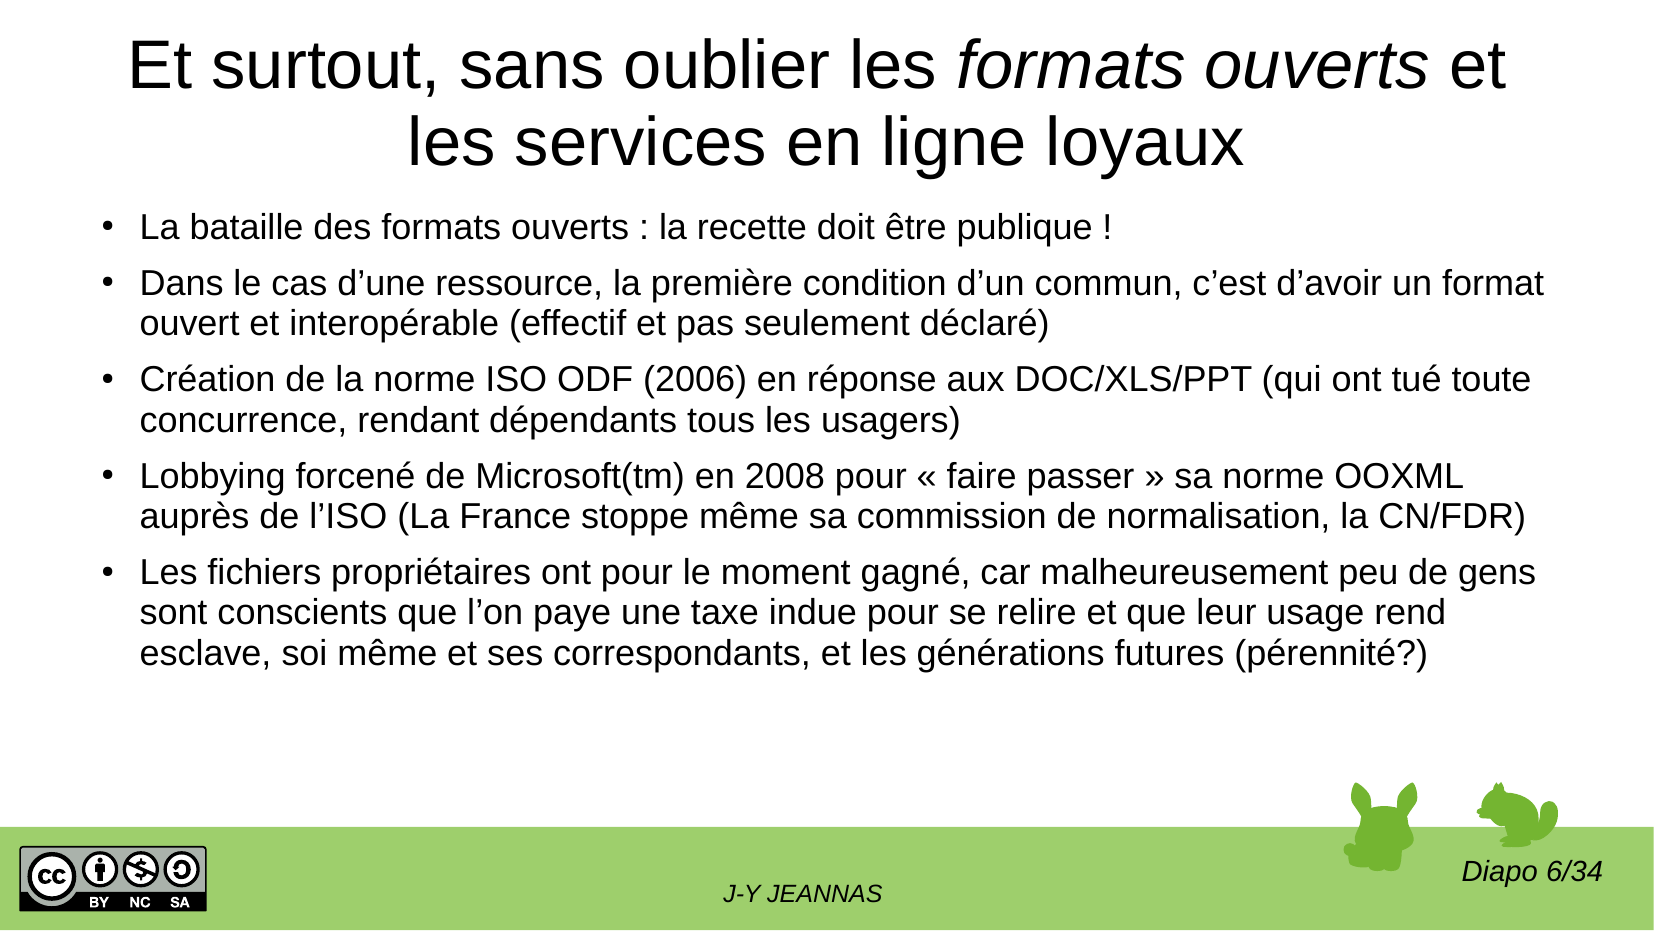

# Et surtout, sans oublier les formats ouverts et les services en ligne loyaux
La bataille des formats ouverts : la recette doit être publique !
Dans le cas d’une ressource, la première condition d’un commun, c’est d’avoir un format ouvert et interopérable (effectif et pas seulement déclaré)
Création de la norme ISO ODF (2006) en réponse aux DOC/XLS/PPT (qui ont tué toute concurrence, rendant dépendants tous les usagers)
Lobbying forcené de Microsoft(tm) en 2008 pour « faire passer » sa norme OOXML auprès de l’ISO (La France stoppe même sa commission de normalisation, la CN/FDR)
Les fichiers propriétaires ont pour le moment gagné, car malheureusement peu de gens sont conscients que l’on paye une taxe indue pour se relire et que leur usage rend esclave, soi même et ses correspondants, et les générations futures (pérennité?)